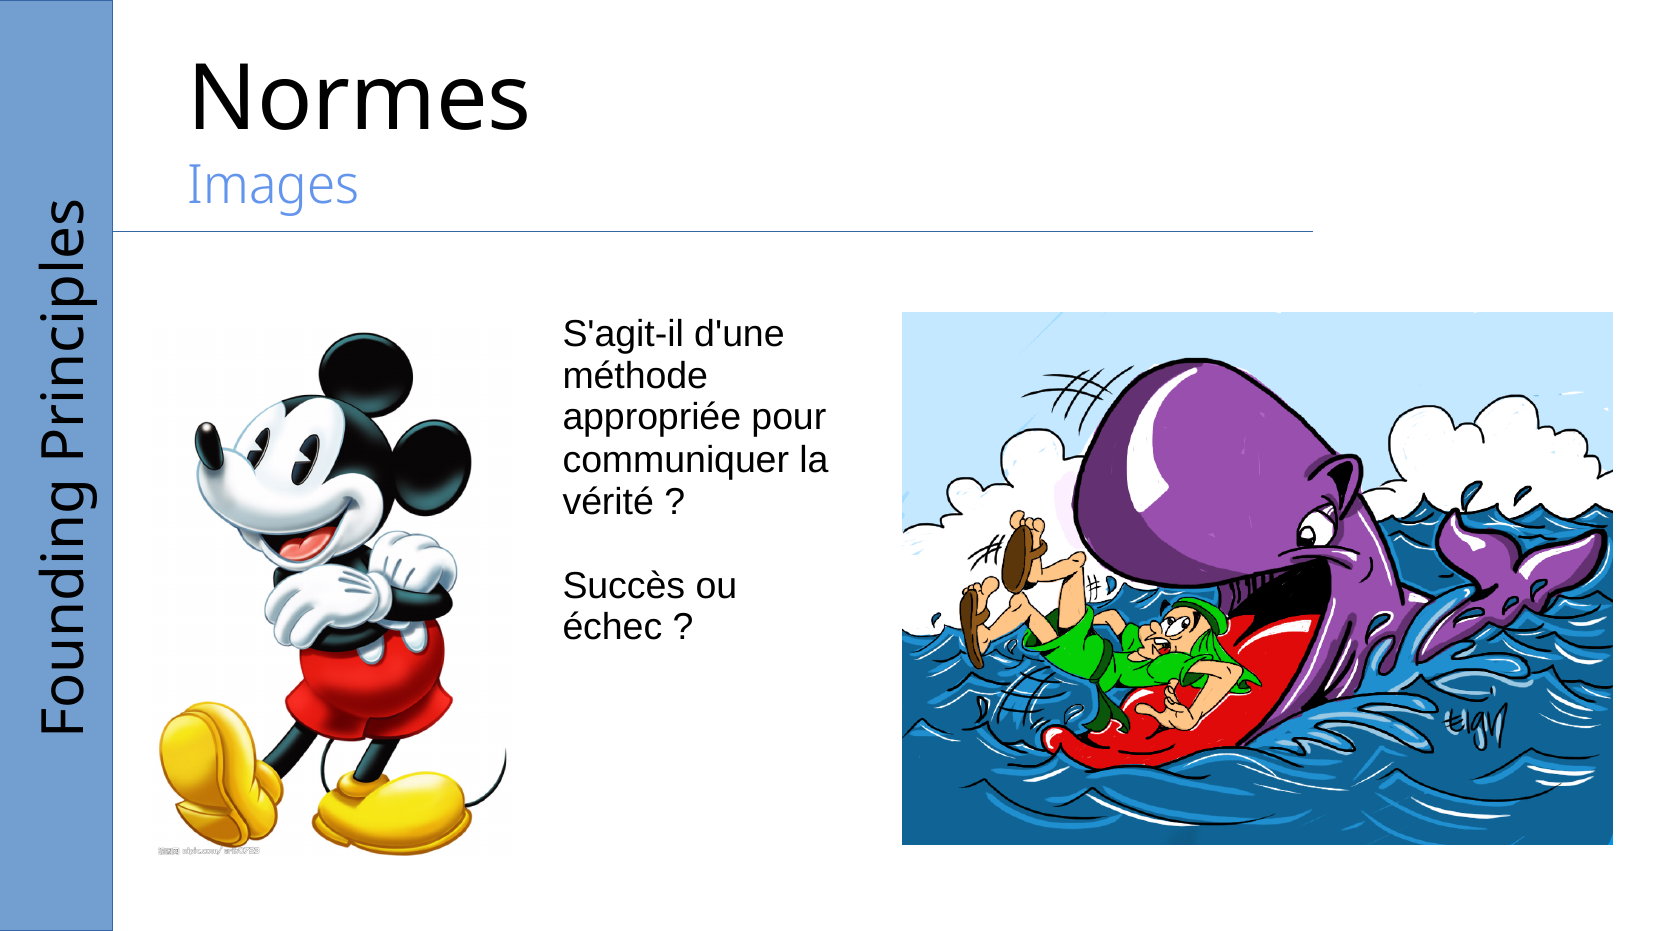

# Normes
Images
S'agit-il d'une méthode appropriée pour communiquer la vérité ?
Succès ou échec ?
Founding Principles